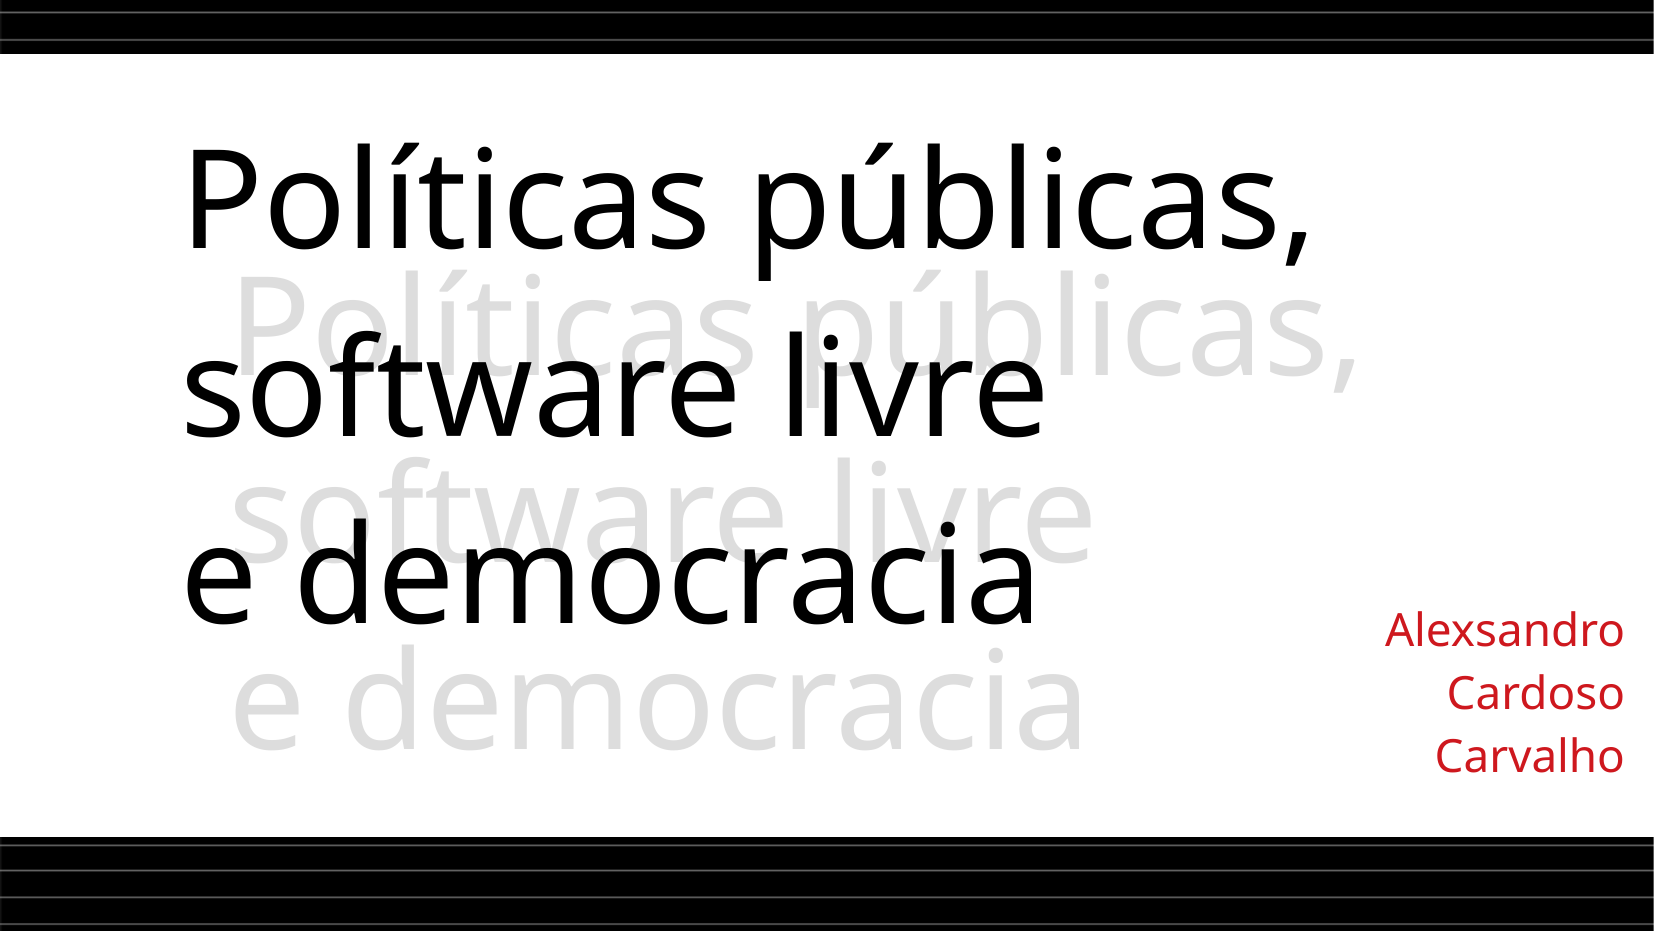

Políticas públicas,
software livre
e democracia
Políticas públicas,
software livre
e democracia
Alexsandro
Cardoso
Carvalho